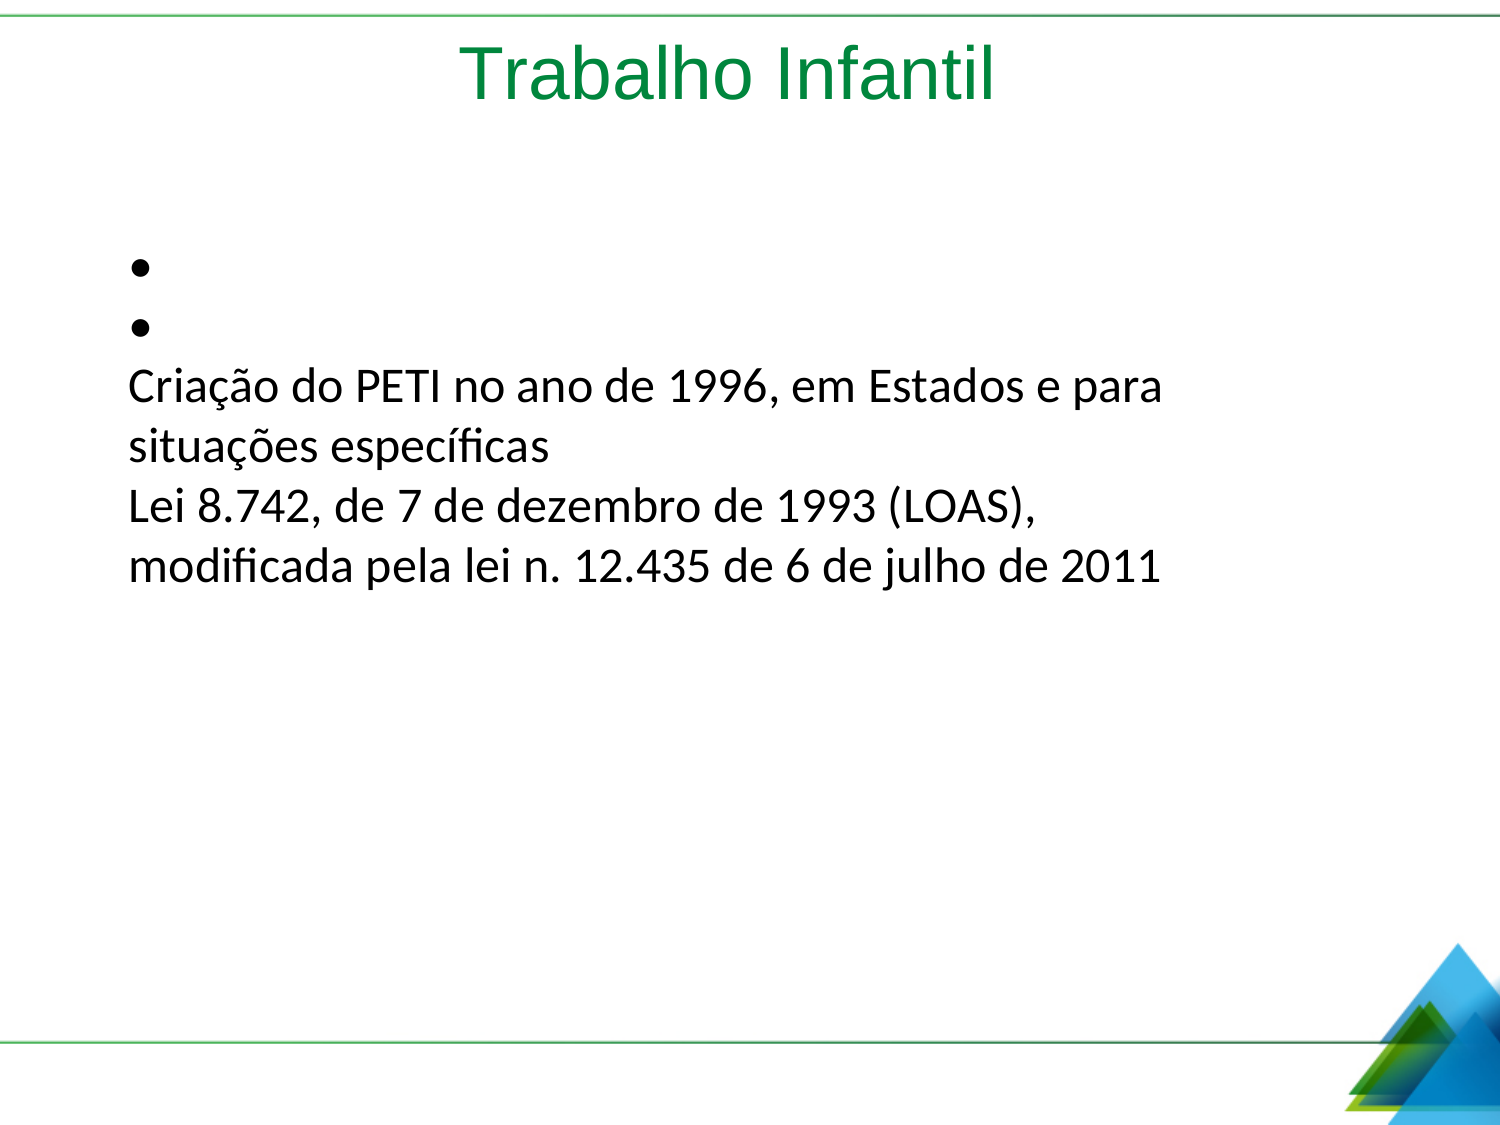

Trabalho Infantil
#
•
•
Criação do PETI no ano de 1996, em Estados e para
situações específicas
Lei 8.742, de 7 de dezembro de 1993 (LOAS),
modificada pela lei n. 12.435 de 6 de julho de 2011